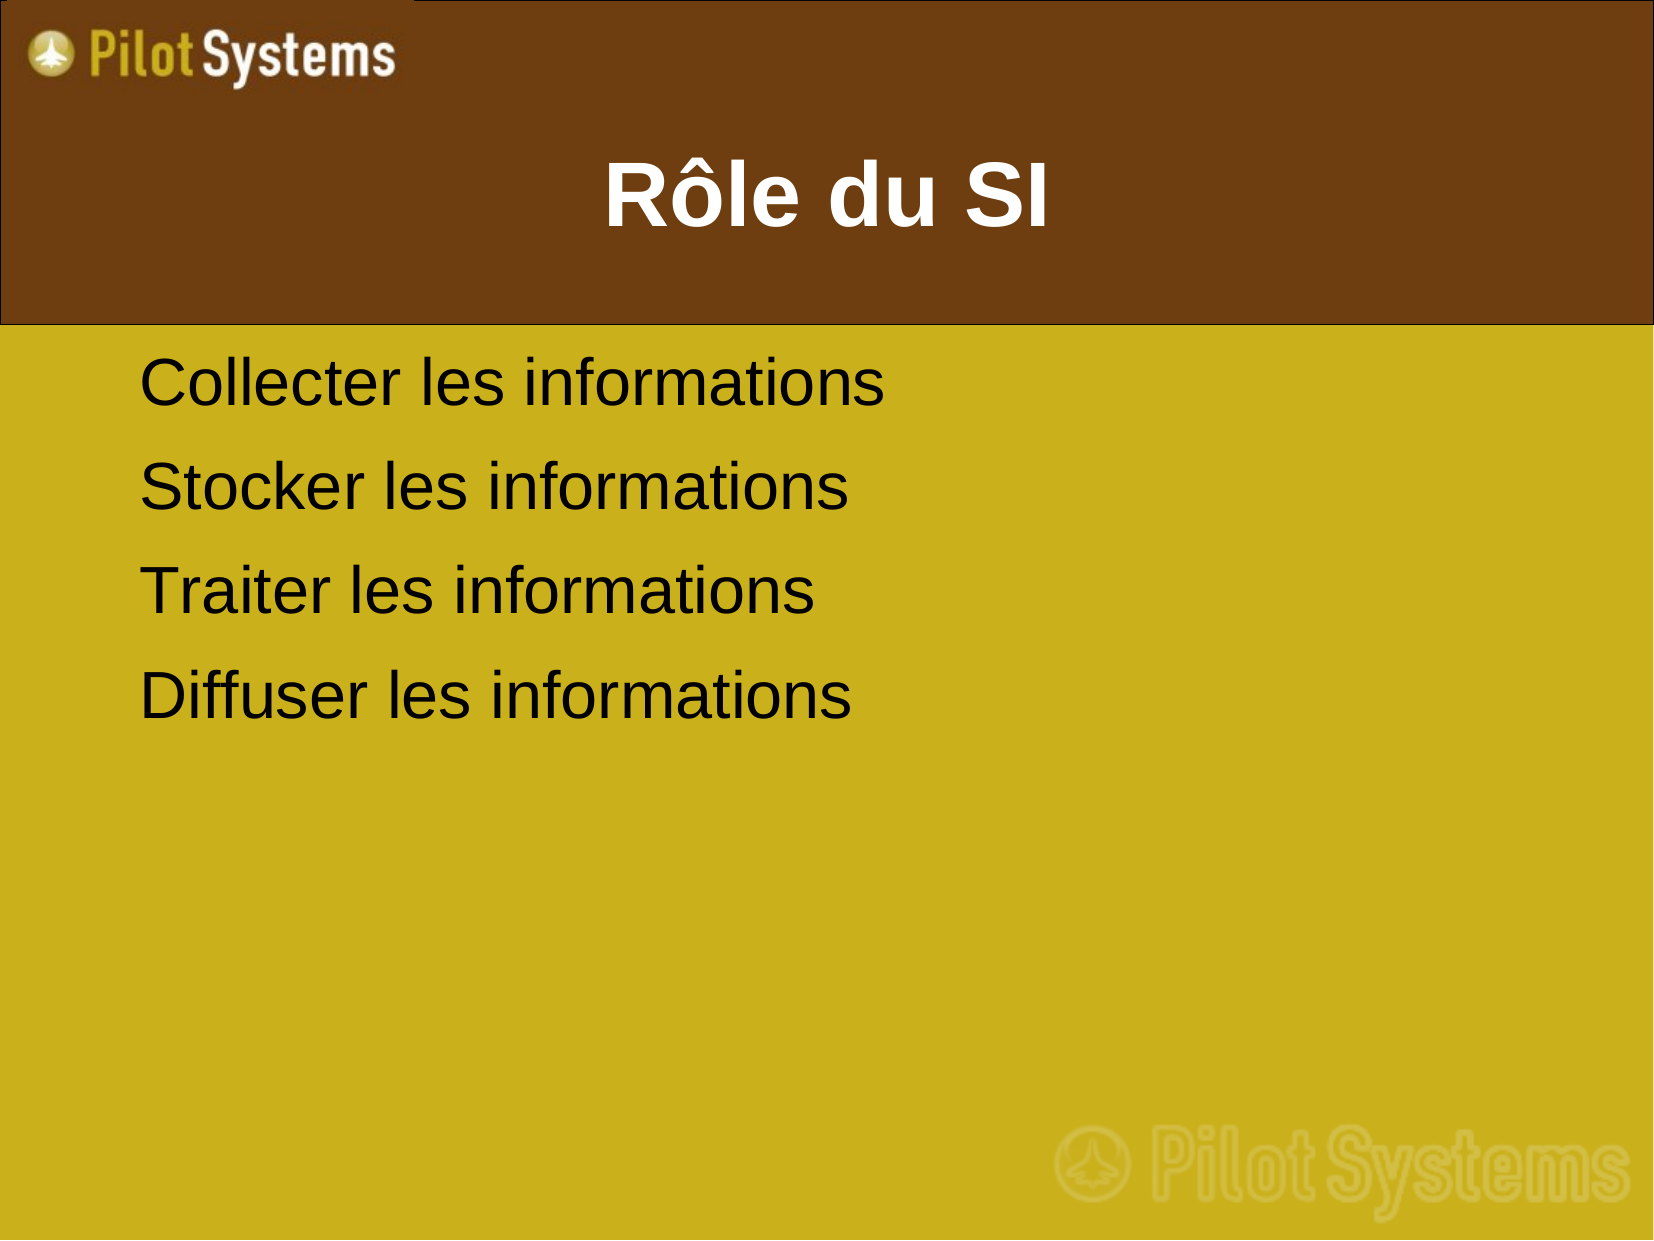

# Rôle du SI
Collecter les informations
Stocker les informations
Traiter les informations
Diffuser les informations